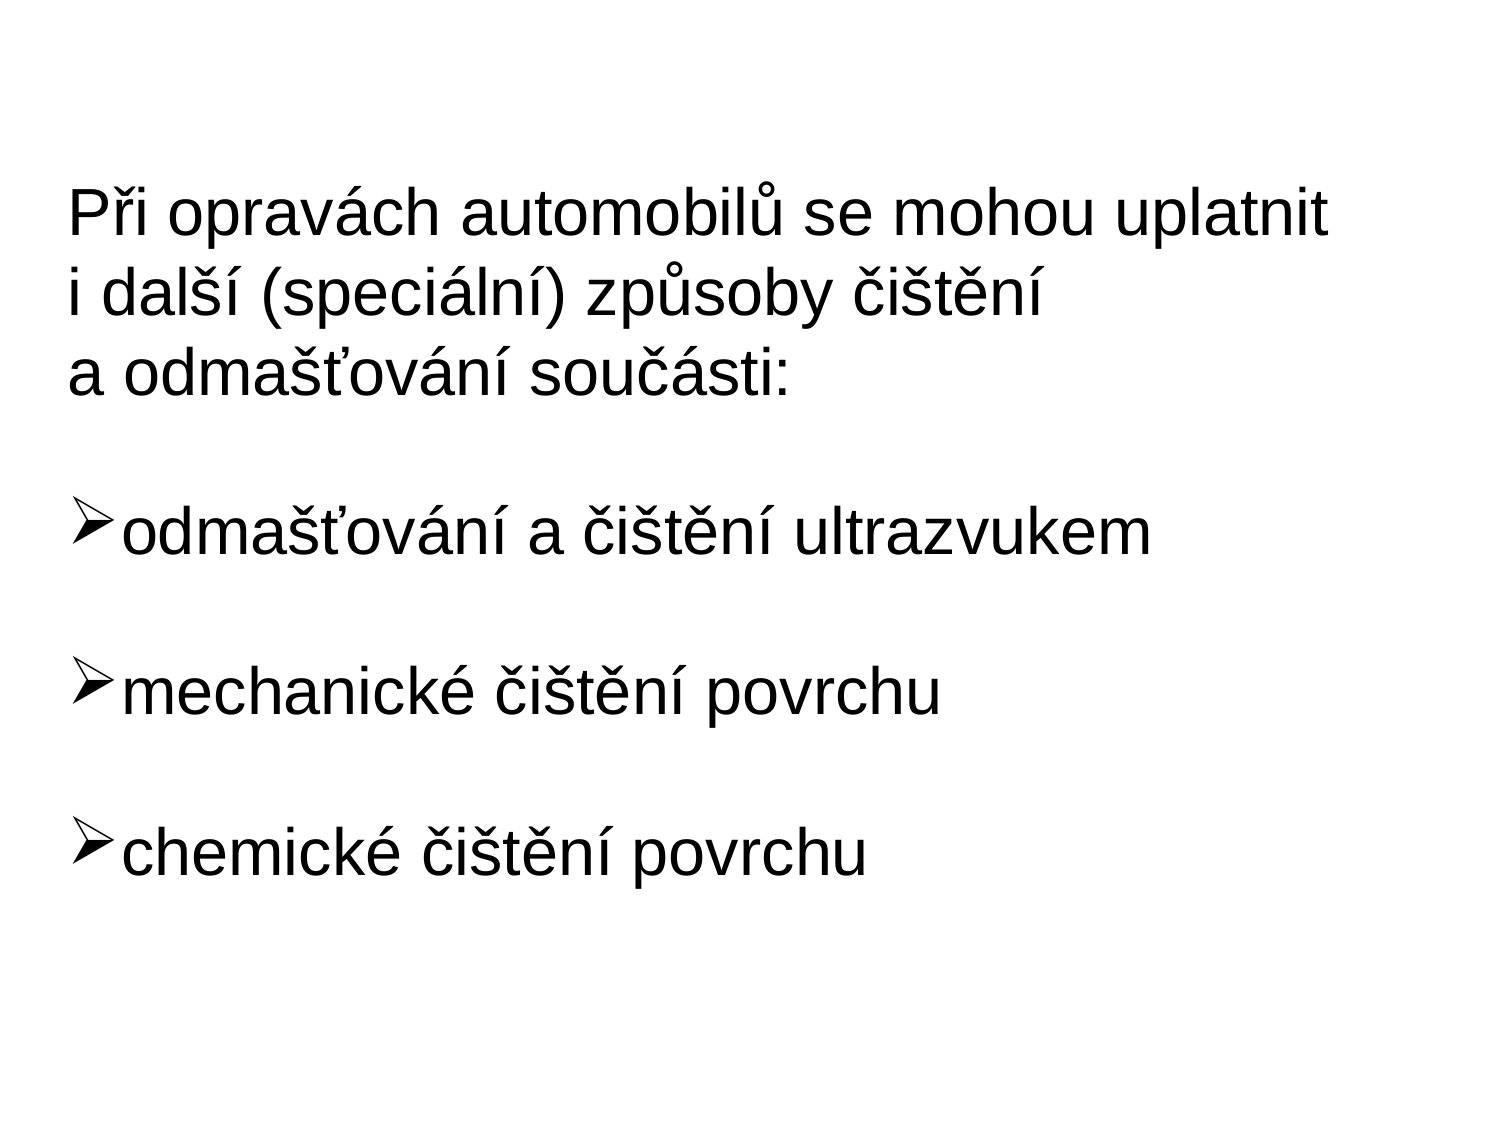

Při opravách automobilů se mohou uplatnit
i další (speciální) způsoby čištění
a odmašťování součásti:
odmašťování a čištění ultrazvukem
mechanické čištění povrchu
chemické čištění povrchu